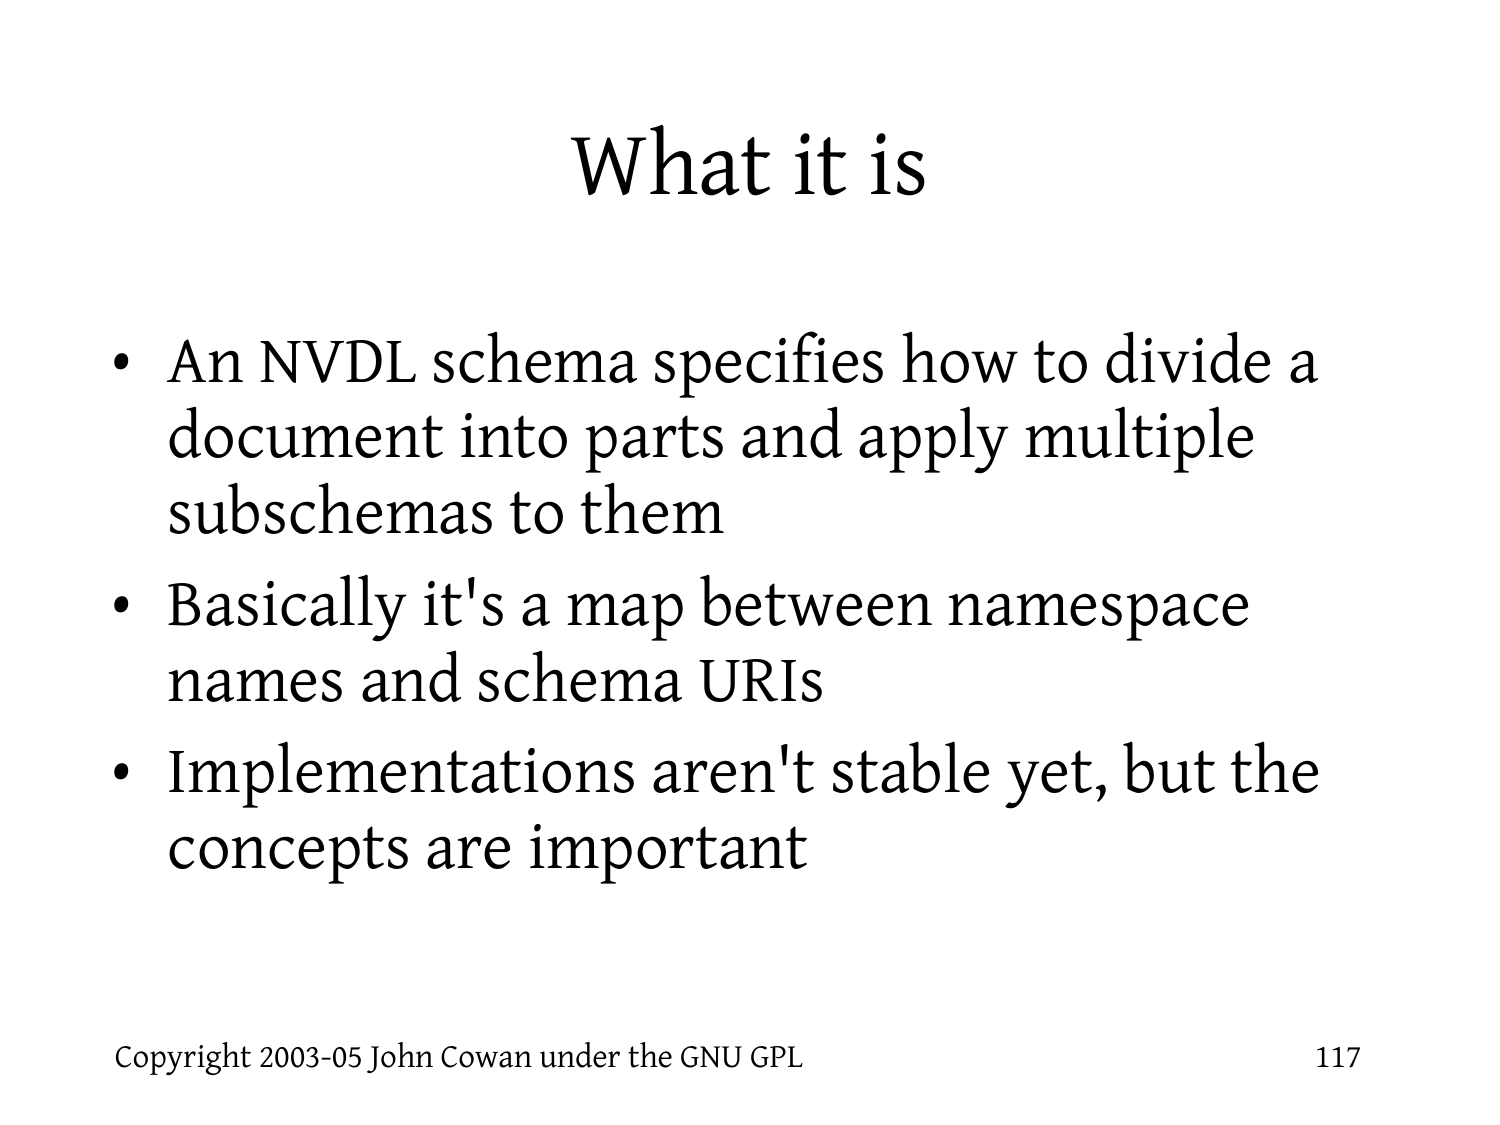

# What it is
An NVDL schema specifies how to divide a document into parts and apply multiple subschemas to them
Basically it's a map between namespace names and schema URIs
Implementations aren't stable yet, but the concepts are important